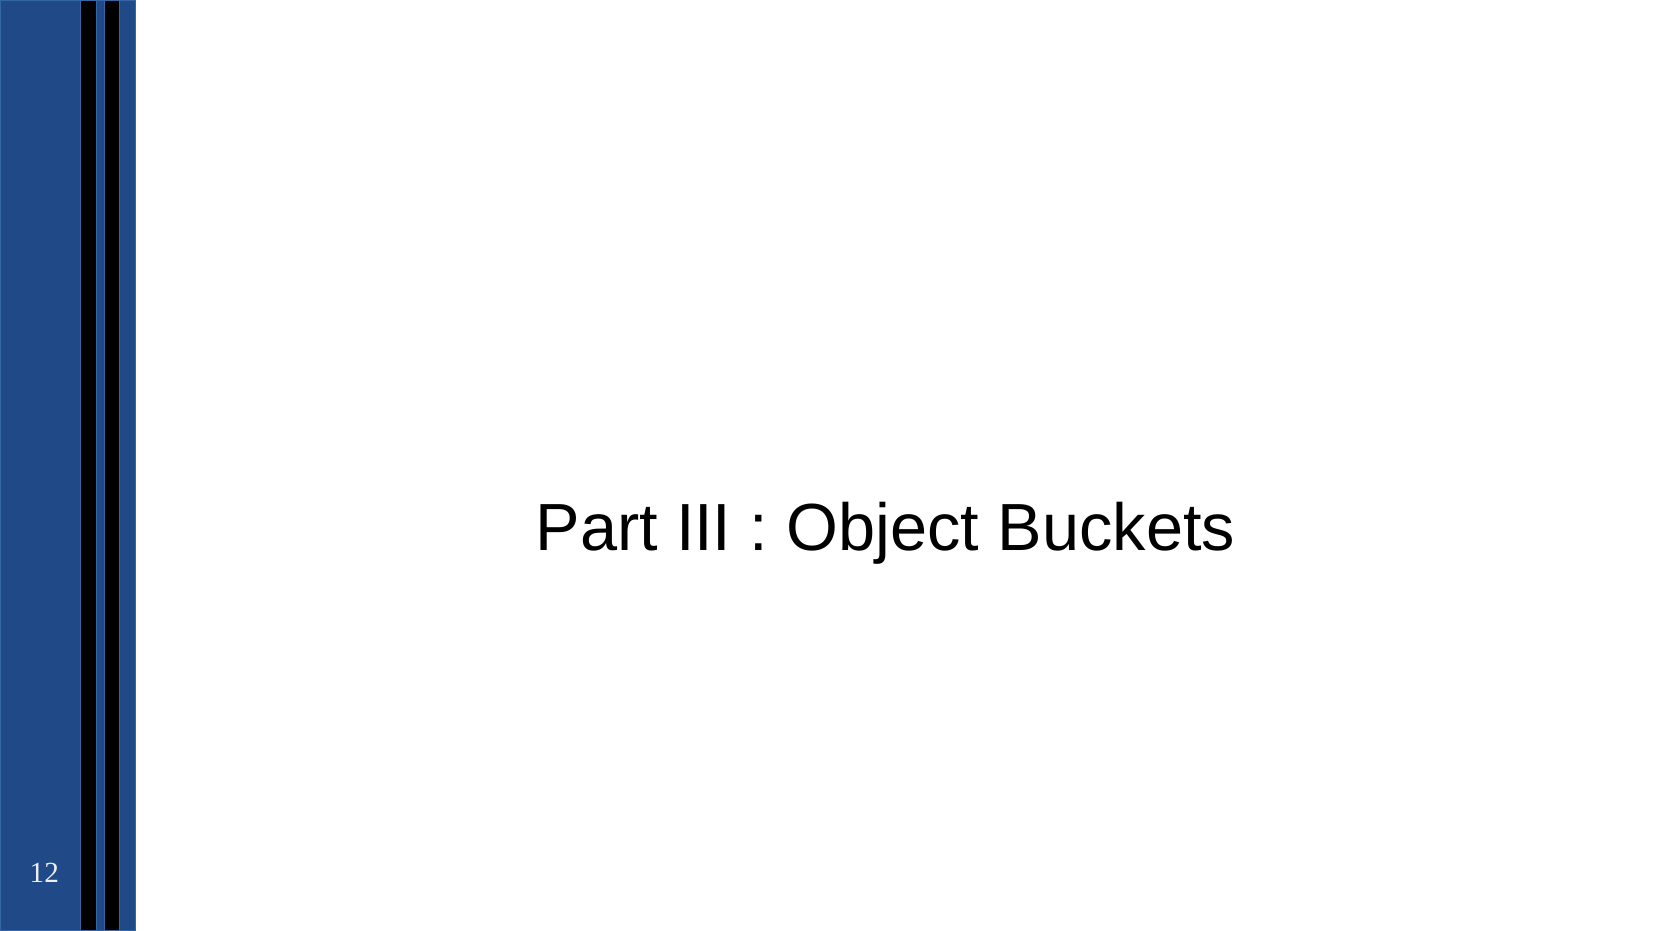

# Part III : Object Buckets
12